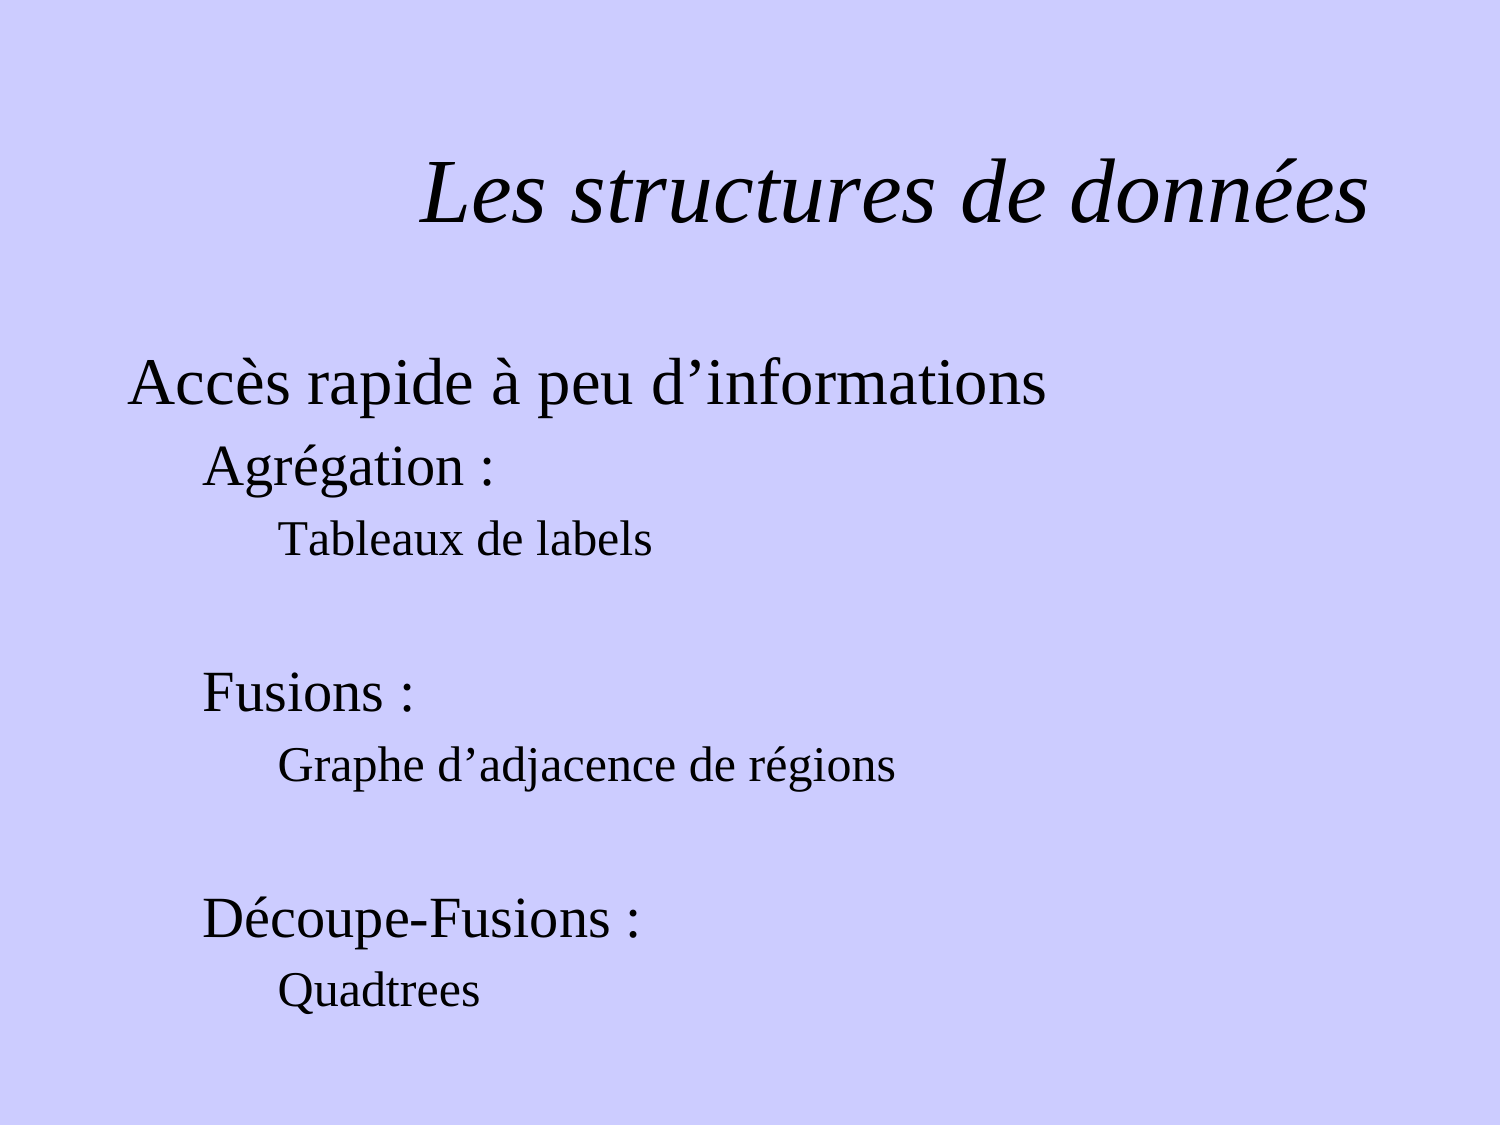

# Les structures de données
Accès rapide à peu d’informations
Agrégation :
Tableaux de labels
Fusions :
Graphe d’adjacence de régions
Découpe-Fusions :
Quadtrees